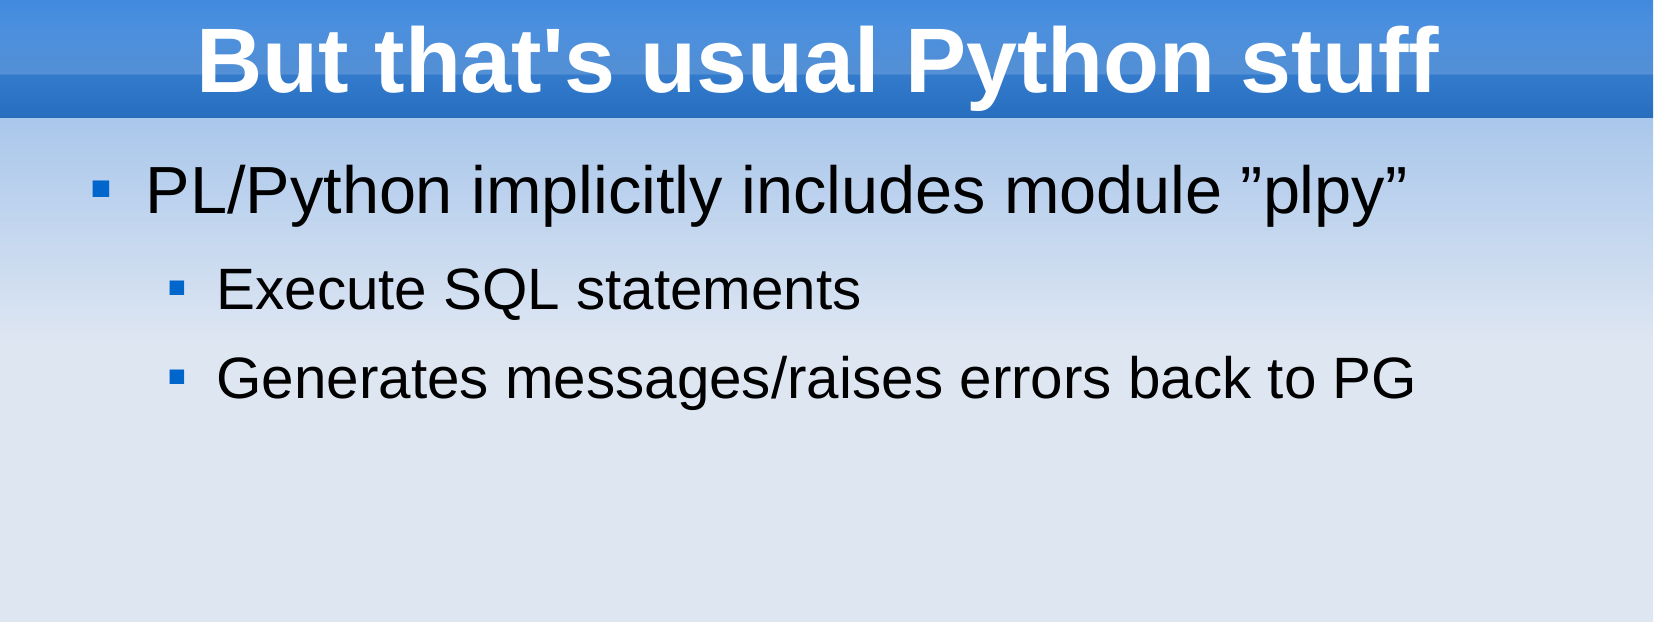

# But that's usual Python stuff
PL/Python implicitly includes module ”plpy”
Execute SQL statements
Generates messages/raises errors back to PG